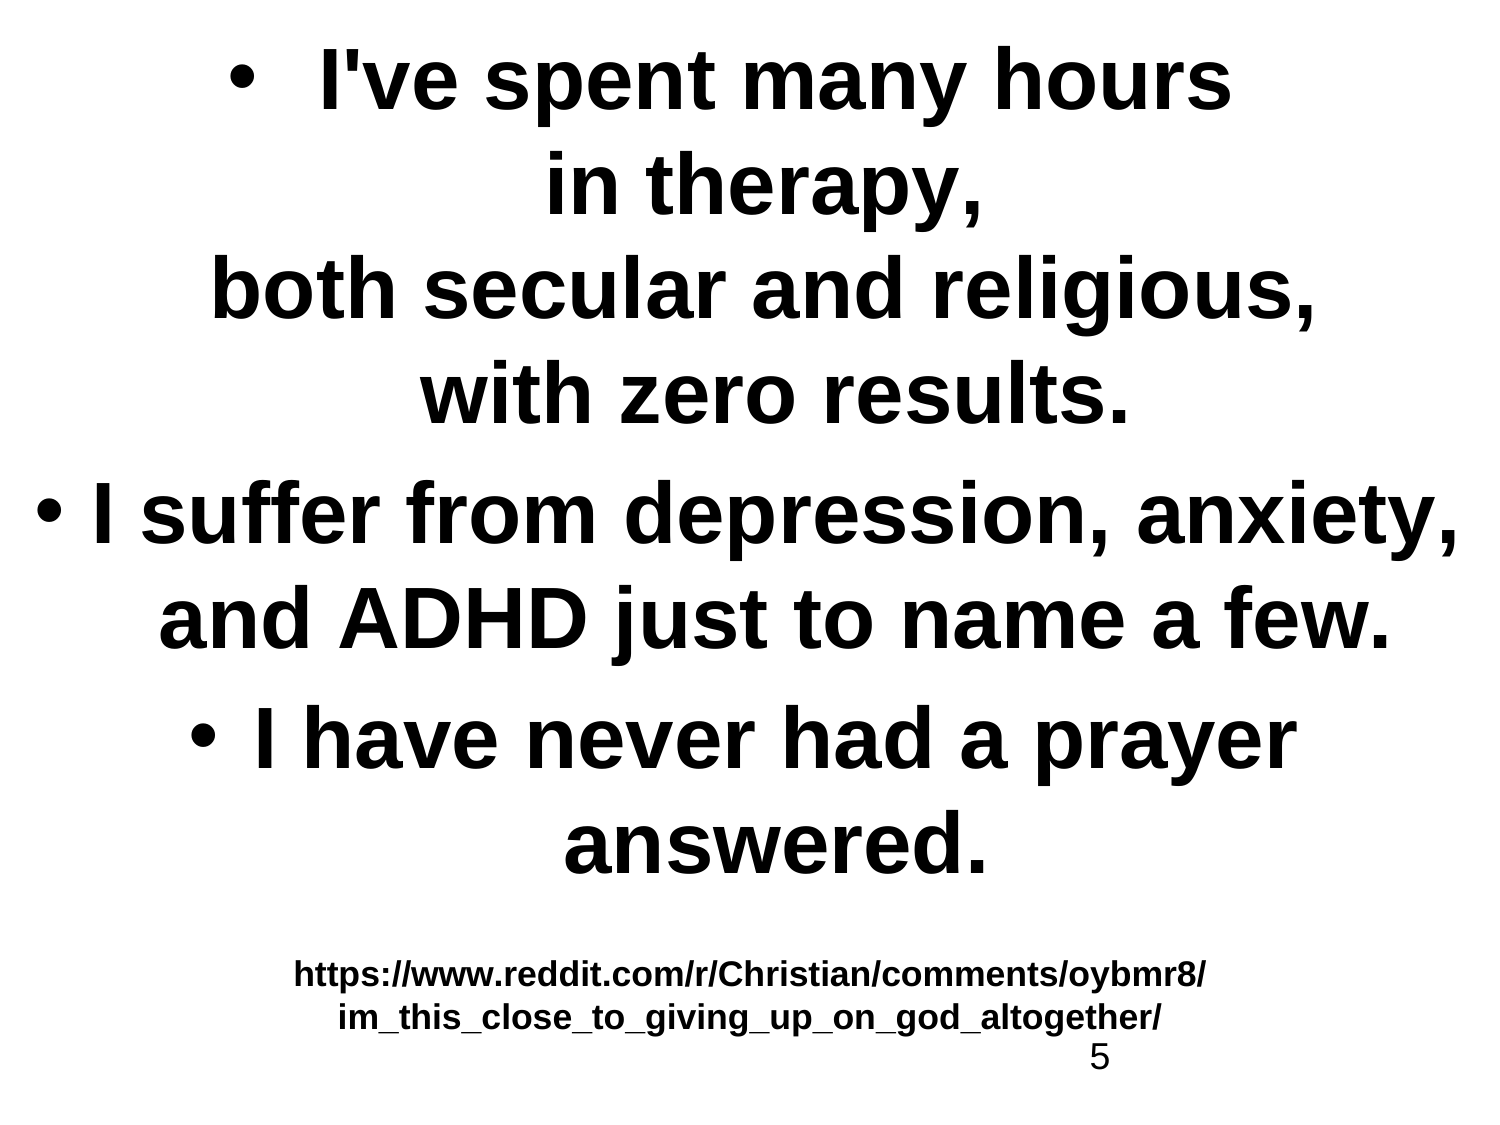

# I've spent many hours in therapy, both secular and religious, with zero results.
I suffer from depression, anxiety,
and ADHD just to name a few.
I have never had a prayer answered.
https://www.reddit.com/r/Christian/comments/oybmr8/im_this_close_to_giving_up_on_god_altogether/
5